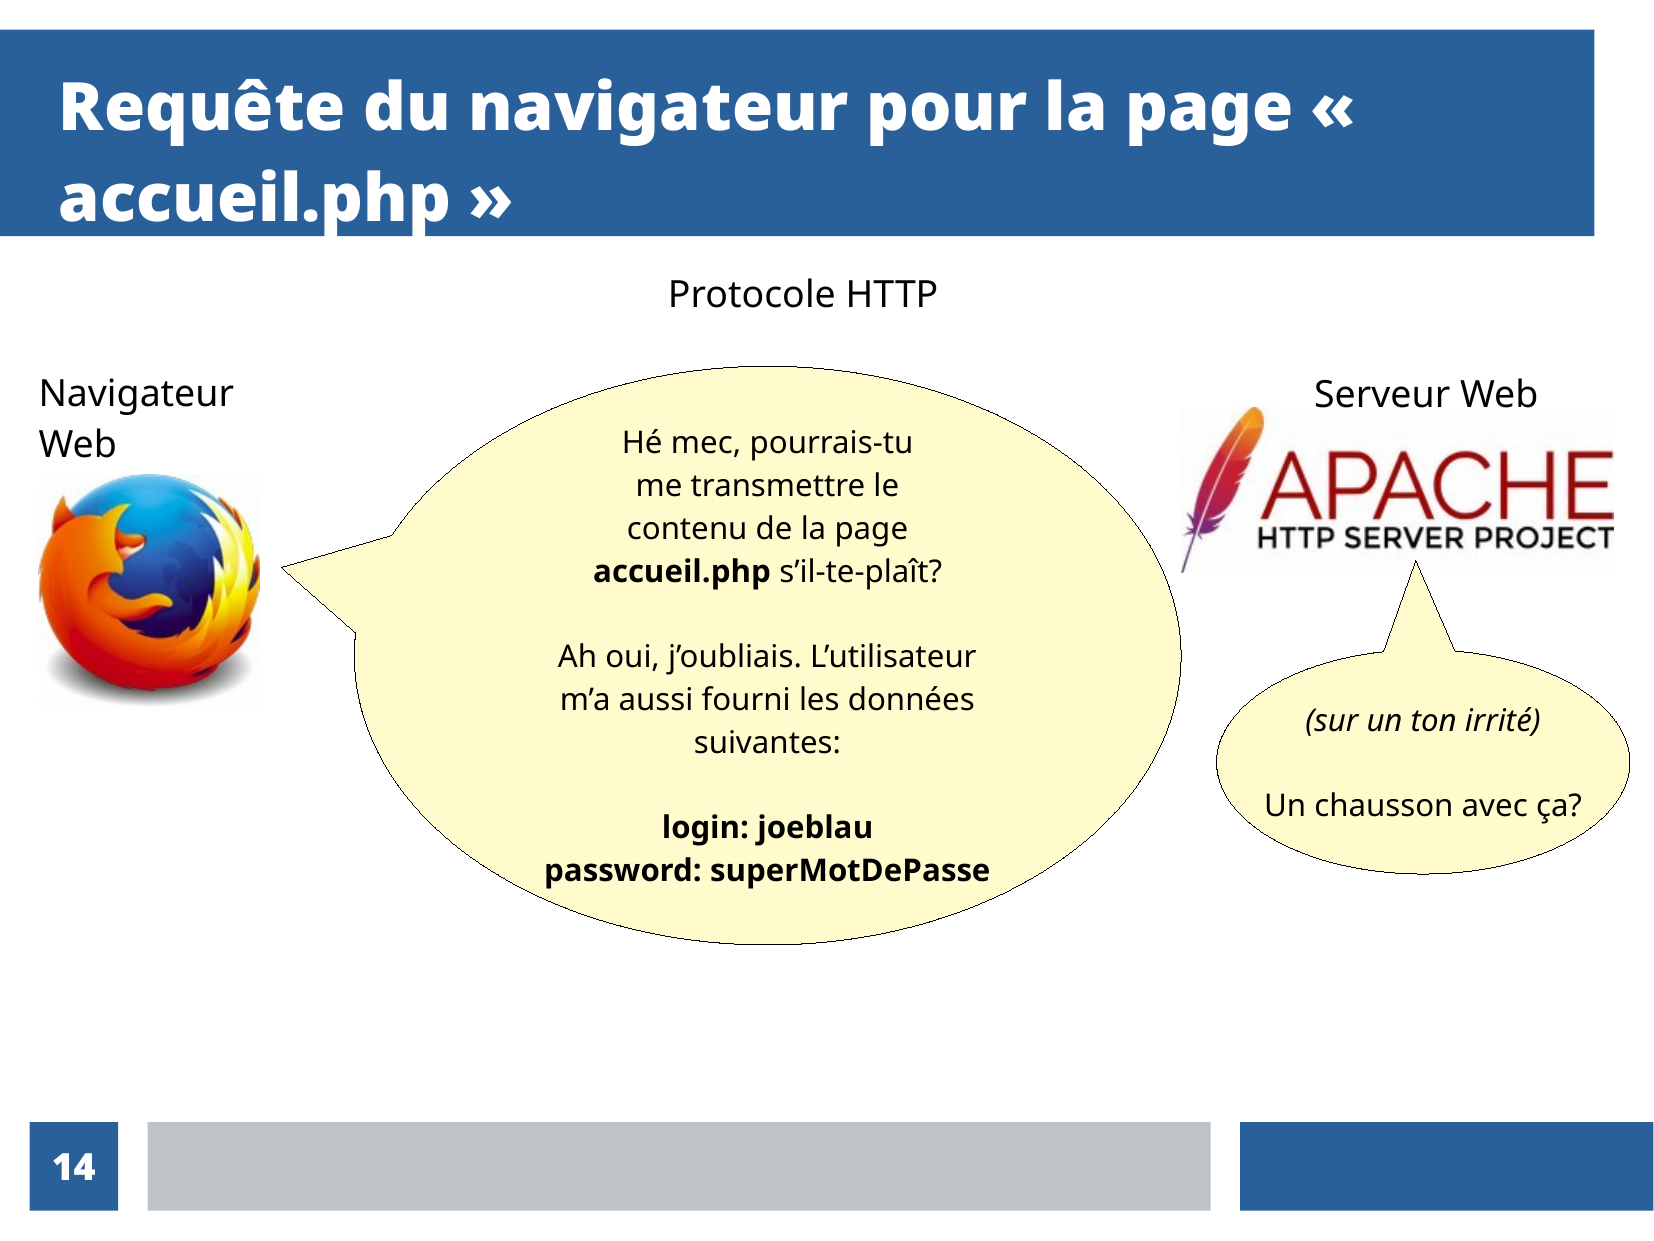

# Requête du navigateur pour la page « accueil.php »
Protocole HTTP
Navigateur Web
Serveur Web
Hé mec, pourrais-tu
me transmettre le
contenu de la page
accueil.php s’il-te-plaît?
Ah oui, j’oubliais. L’utilisateur
m’a aussi fourni les données
suivantes:
login: joeblau
password: superMotDePasse
(sur un ton irrité)
Un chausson avec ça?
14